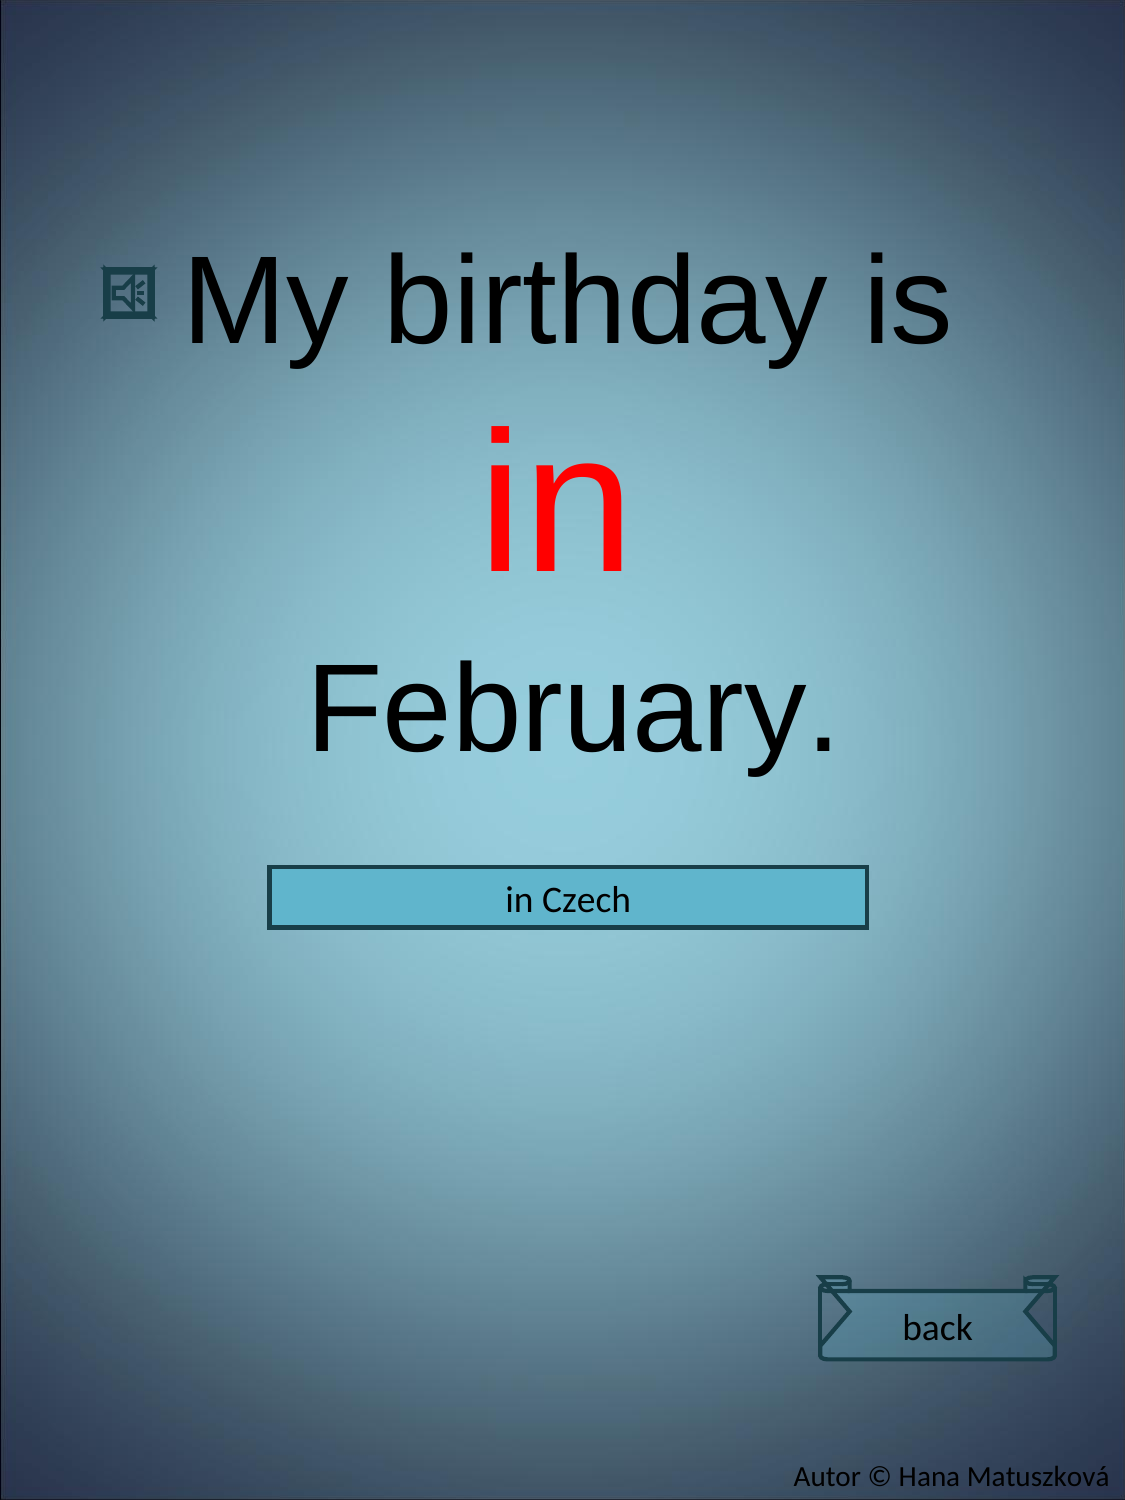

My birthday is
in
February.
Mám narozeniny v únoru.
in Czech
back
Autor © Hana Matuszková